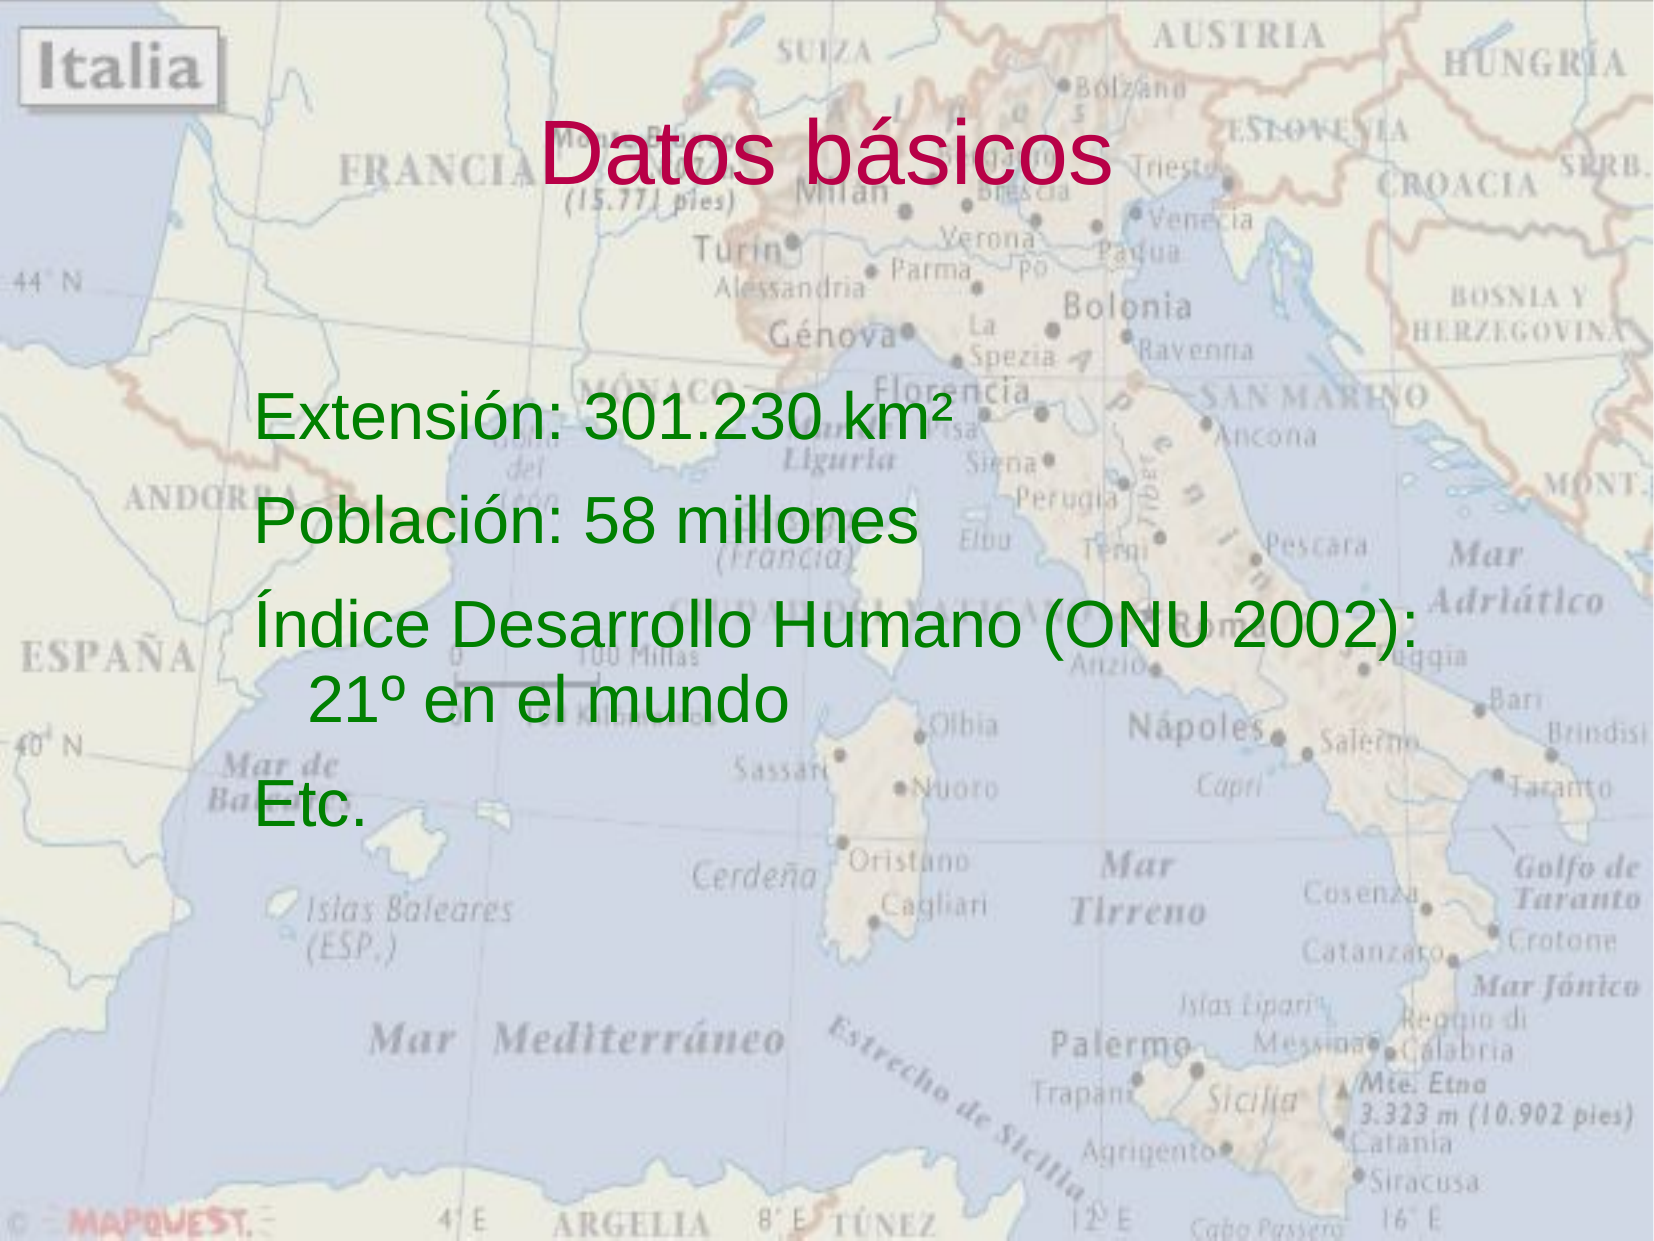

# Datos básicos
Extensión: 301.230 km²
Población: 58 millones
Índice Desarrollo Humano (ONU 2002): 21º en el mundo
Etc.